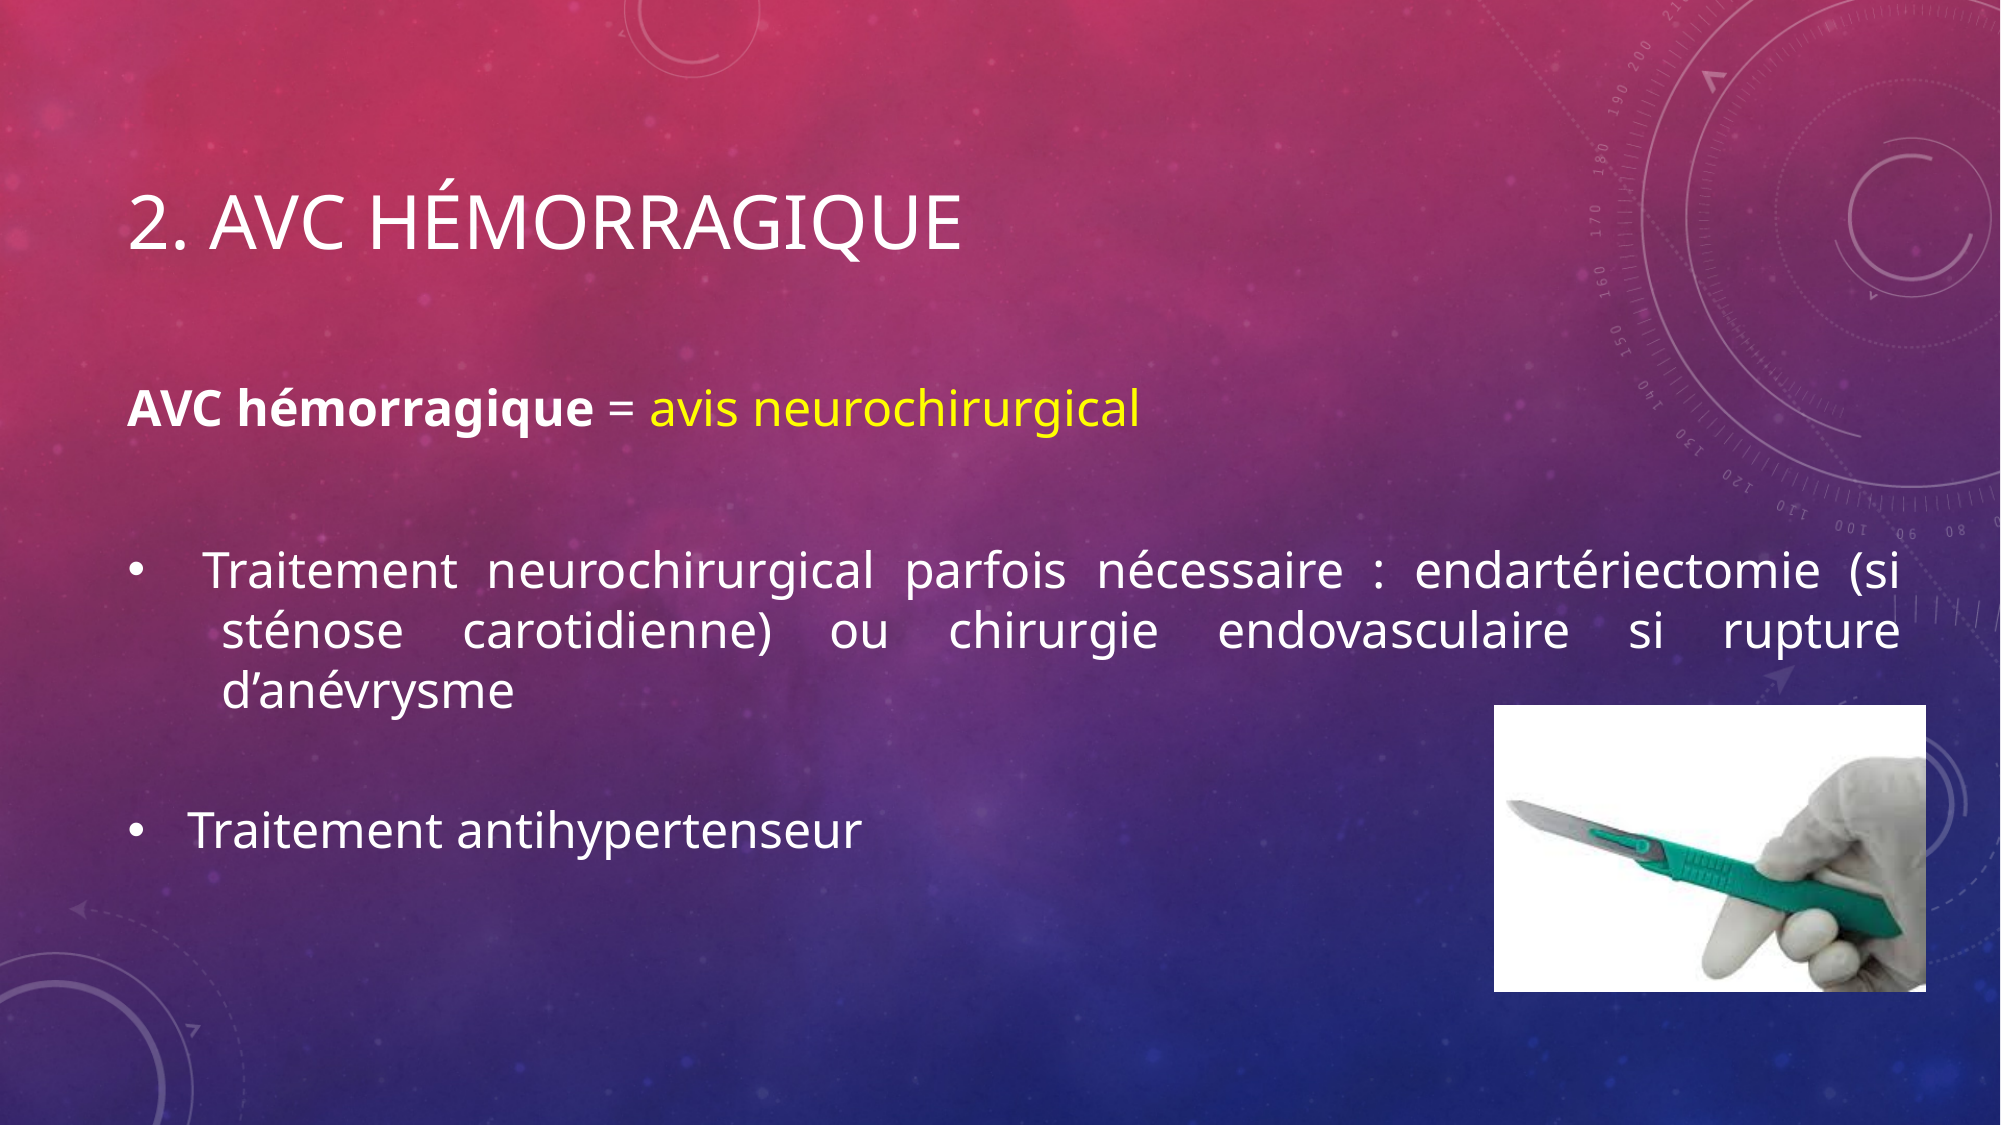

# 2. AVC Hémorragique
AVC hémorragique = avis neurochirurgical
 Traitement neurochirurgical parfois nécessaire : endartériectomie (si sténose carotidienne) ou chirurgie endovasculaire si rupture d’anévrysme
 Traitement antihypertenseur